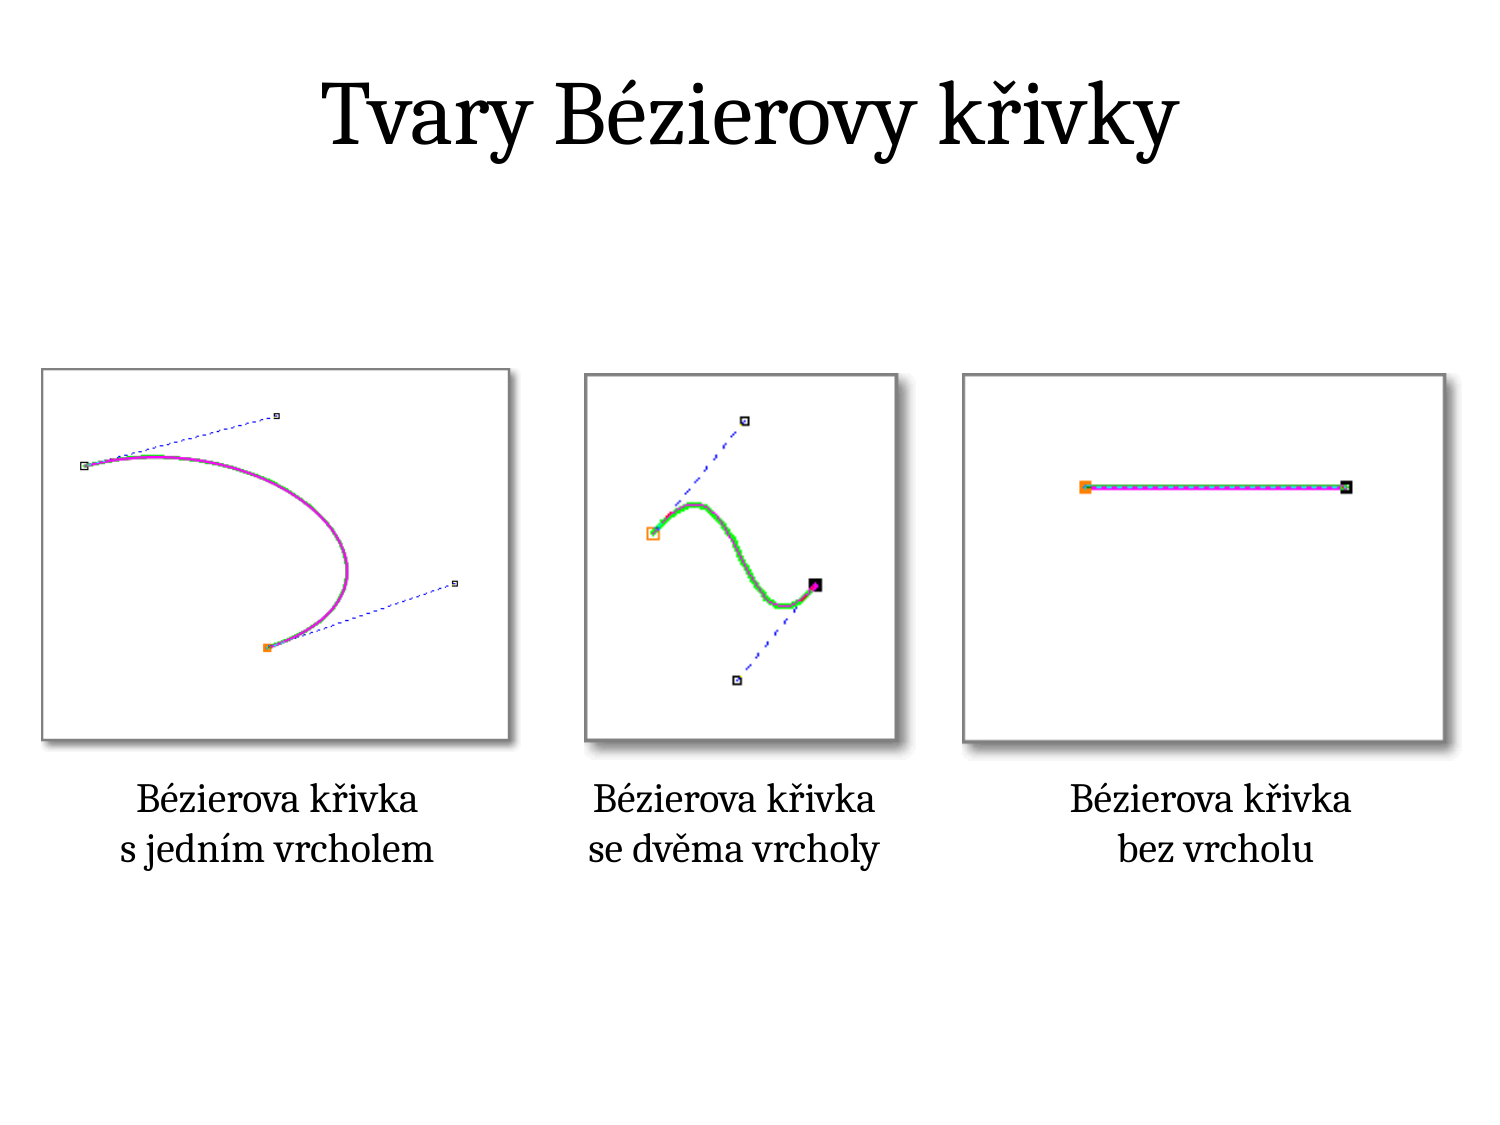

# Tvary Bézierovy křivky
Bézierova křivka
s jedním vrcholem
Bézierova křivka se dvěma vrcholy
Bézierova křivka
bez vrcholu